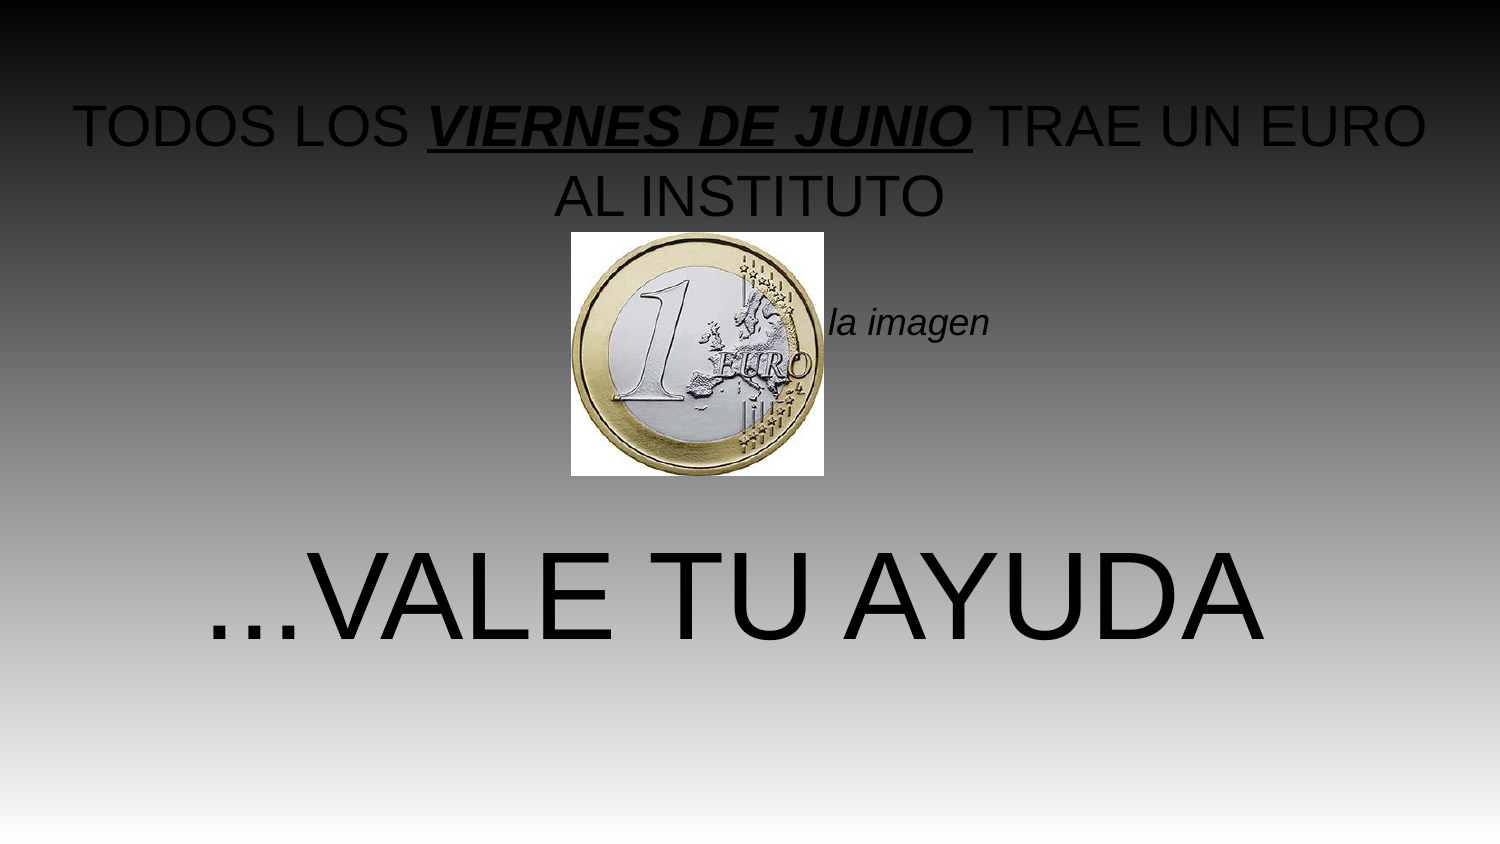

# TODOS LOS VIERNES DE JUNIO TRAE UN EURO AL INSTITUTO Haz clic en la imagen
...VALE TU AYUDA